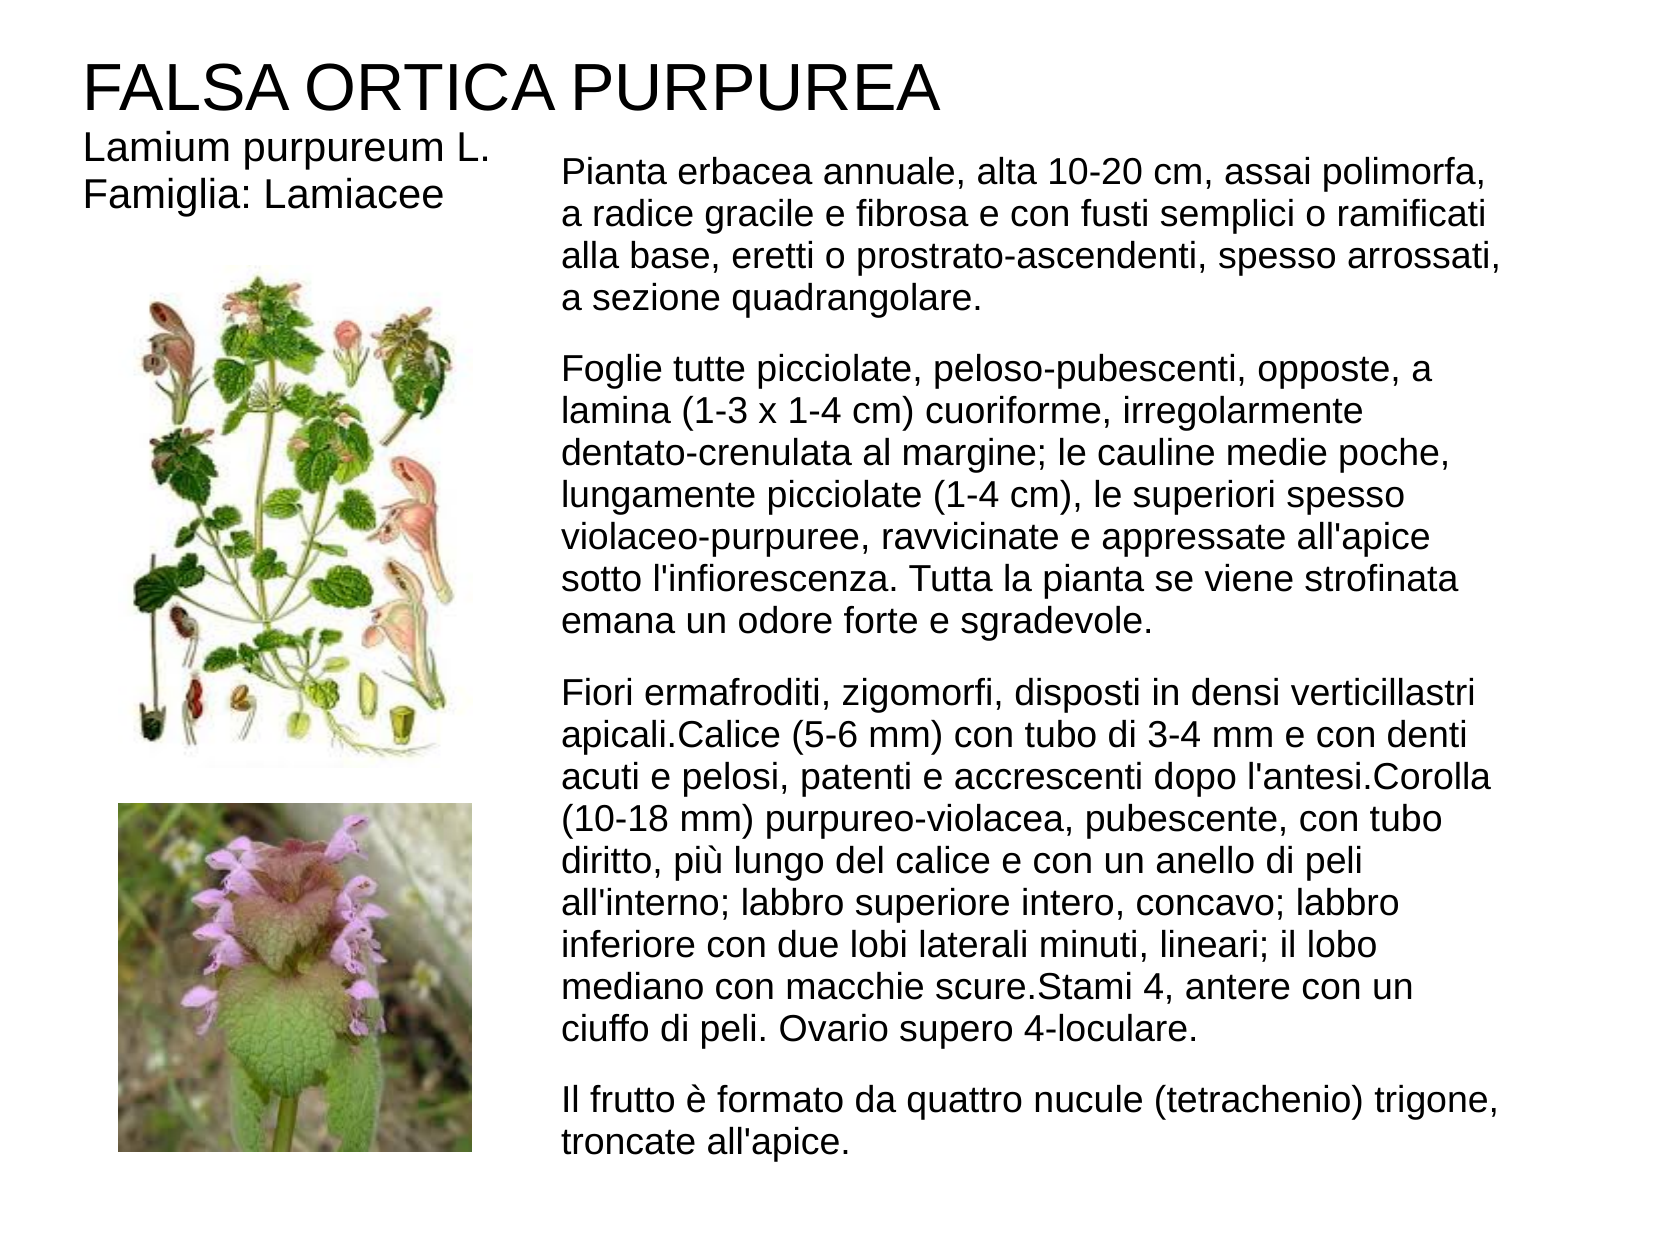

# FALSA ORTICA PURPUREA Lamium purpureum L. Famiglia: Lamiacee
Pianta erbacea annuale, alta 10-20 cm, assai polimorfa, a radice gracile e fibrosa e con fusti semplici o ramificati alla base, eretti o prostrato-ascendenti, spesso arrossati, a sezione quadrangolare.
Foglie tutte picciolate, peloso-pubescenti, opposte, a lamina (1-3 x 1-4 cm) cuoriforme, irregolarmente dentato-crenulata al margine; le cauline medie poche, lungamente picciolate (1-4 cm), le superiori spesso violaceo-purpuree, ravvicinate e appressate all'apice sotto l'infiorescenza. Tutta la pianta se viene strofinata emana un odore forte e sgradevole.
Fiori ermafroditi, zigomorfi, disposti in densi verticillastri apicali.Calice (5-6 mm) con tubo di 3-4 mm e con denti acuti e pelosi, patenti e accrescenti dopo l'antesi.Corolla (10-18 mm) purpureo-violacea, pubescente, con tubo diritto, più lungo del calice e con un anello di peli all'interno; labbro superiore intero, concavo; labbro inferiore con due lobi laterali minuti, lineari; il lobo mediano con macchie scure.Stami 4, antere con un ciuffo di peli. Ovario supero 4-loculare.
Il frutto è formato da quattro nucule (tetrachenio) trigone, troncate all'apice.